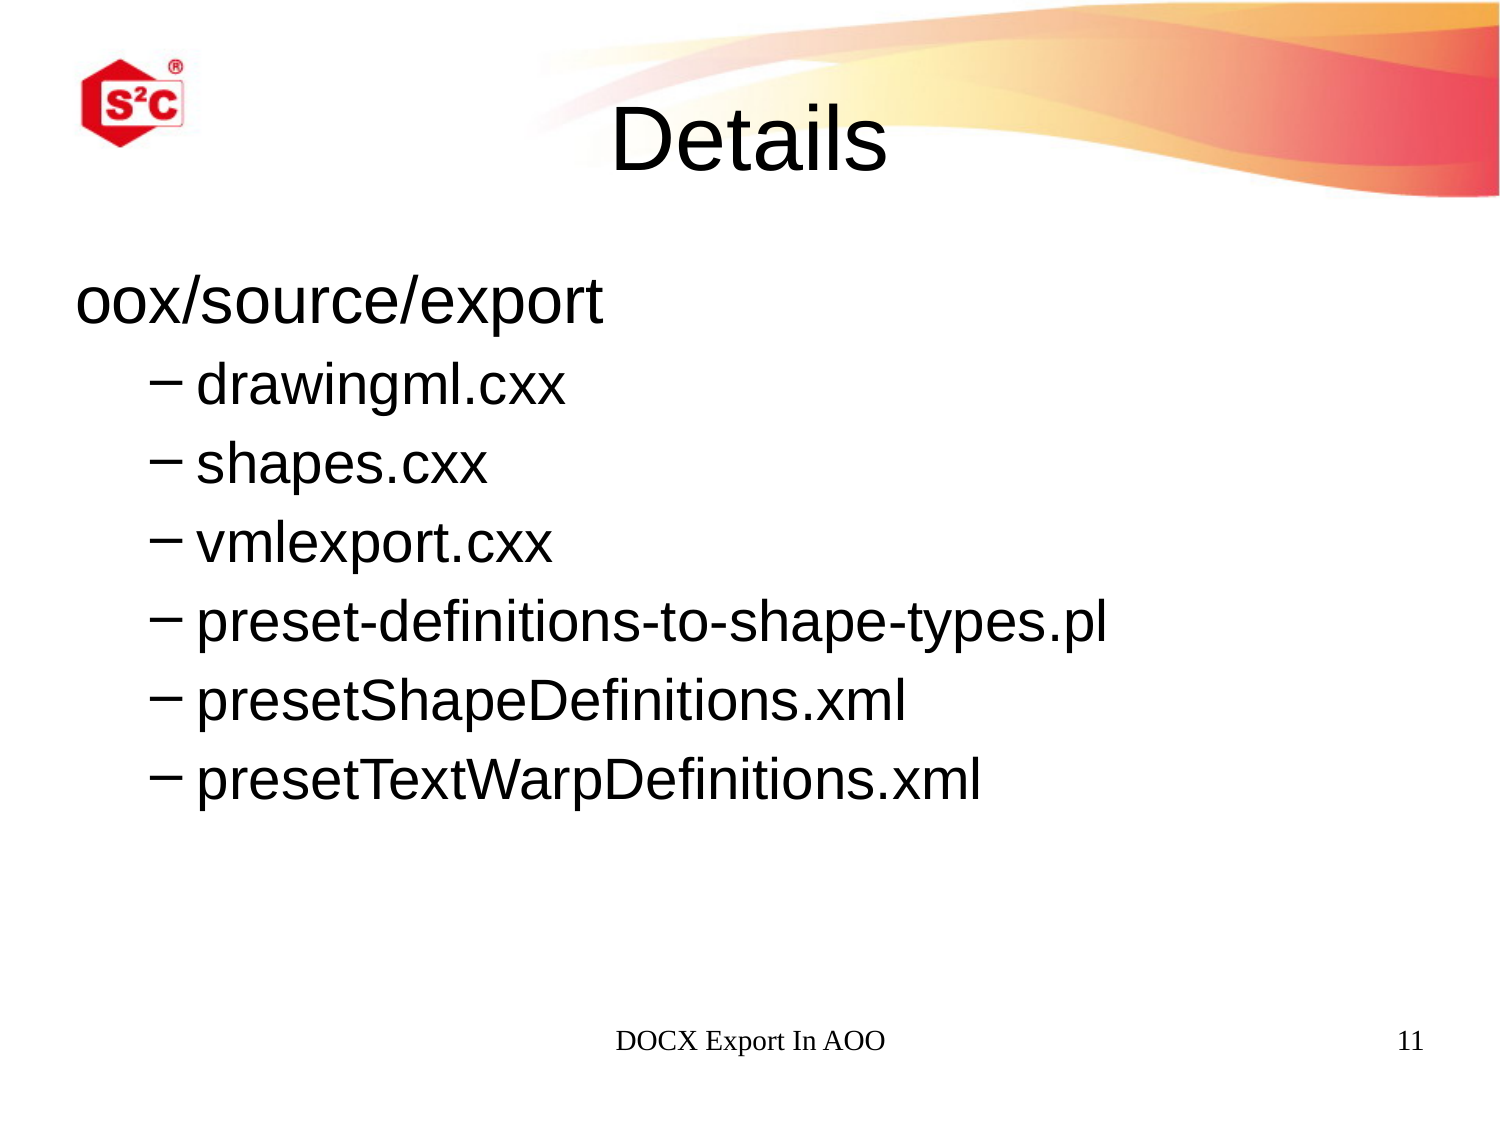

# Details
oox/source/export
drawingml.cxx
shapes.cxx
vmlexport.cxx
preset-definitions-to-shape-types.pl
presetShapeDefinitions.xml
presetTextWarpDefinitions.xml
DOCX Export In AOO
11